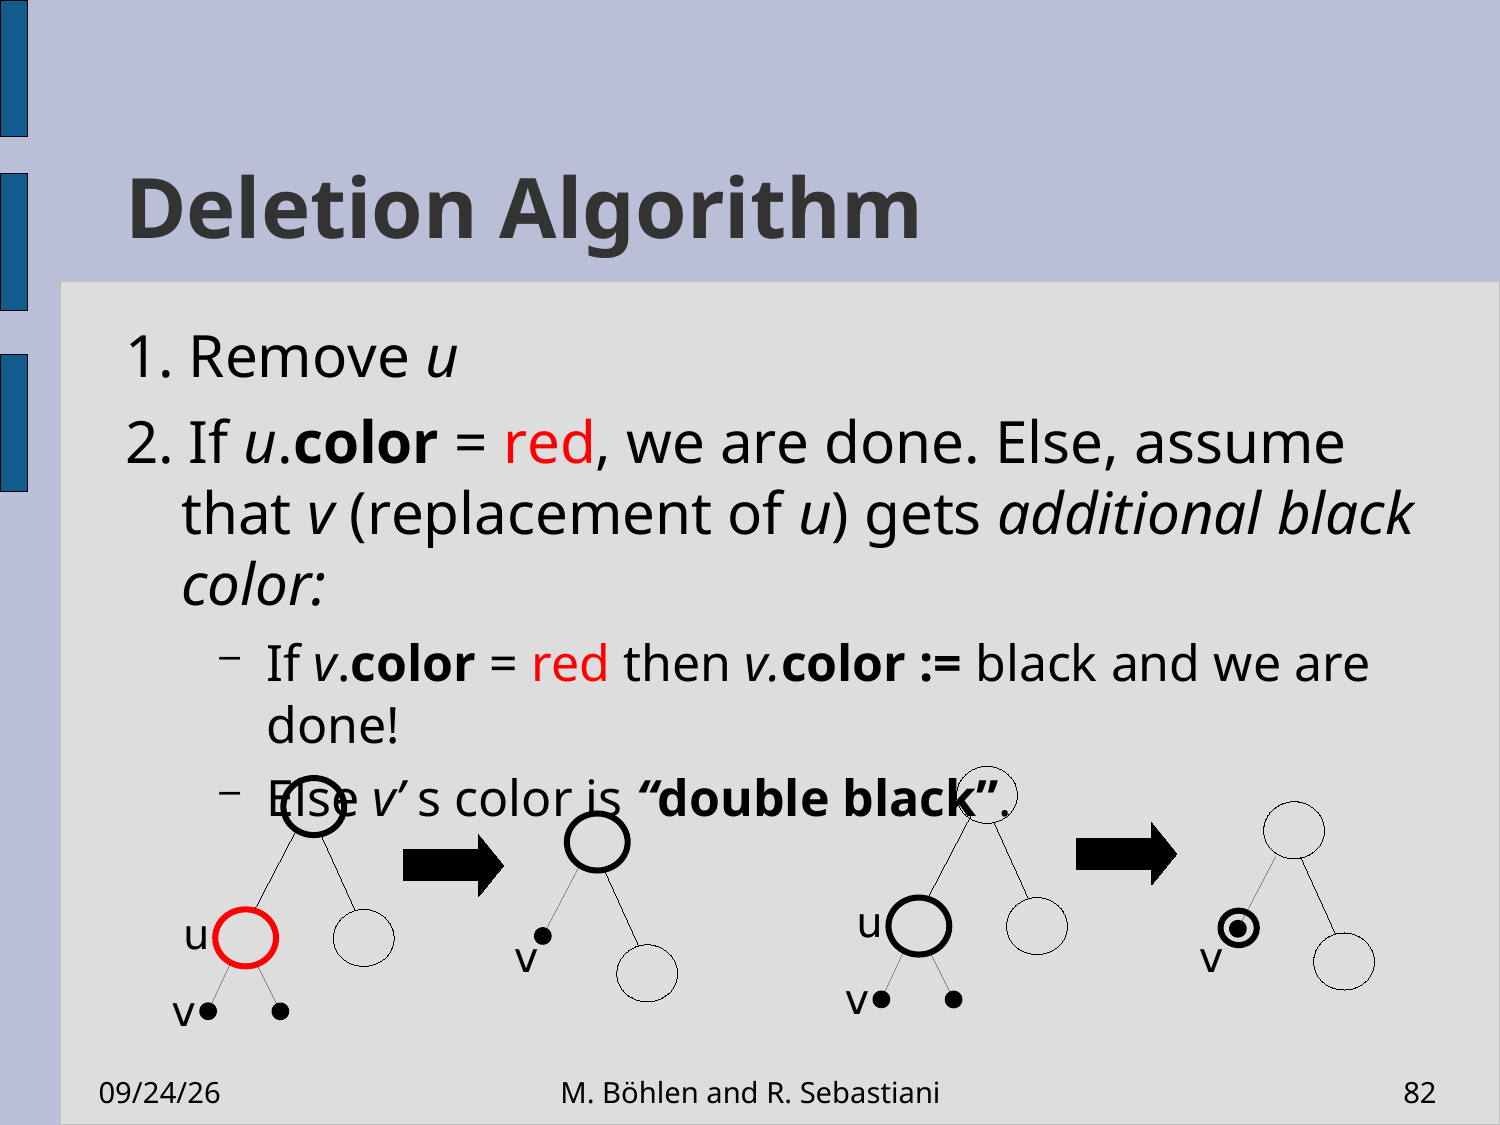

# Deletion Algorithm
1. Remove u
2. If u.color = red, we are done. Else, assume that v (replacement of u) gets additional black color:
If v.color = red then v.color := black and we are done!
Else v’ s color is “double black”.
u
u
v
v
v
v
M. Böhlen and R. Sebastiani
82